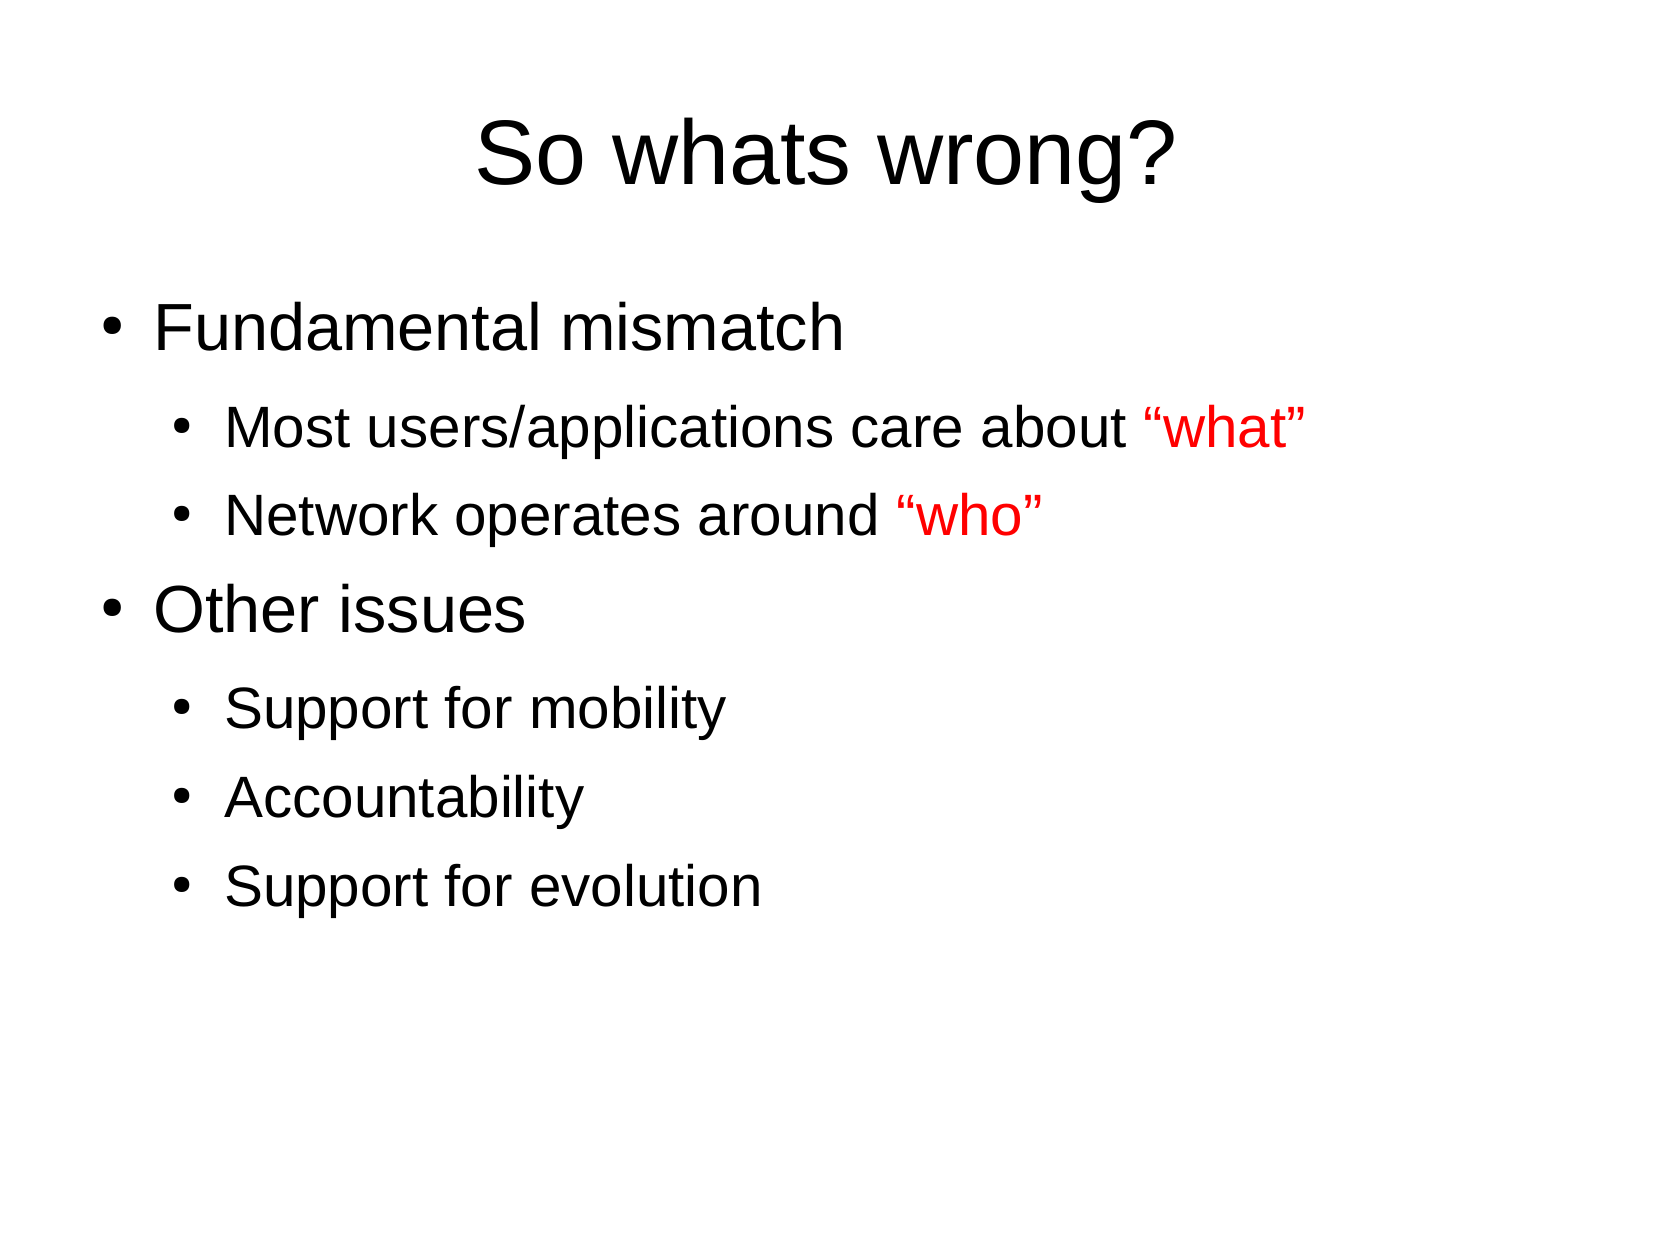

# So whats wrong?
Fundamental mismatch
Most users/applications care about “what”
Network operates around “who”
Other issues
Support for mobility
Accountability
Support for evolution